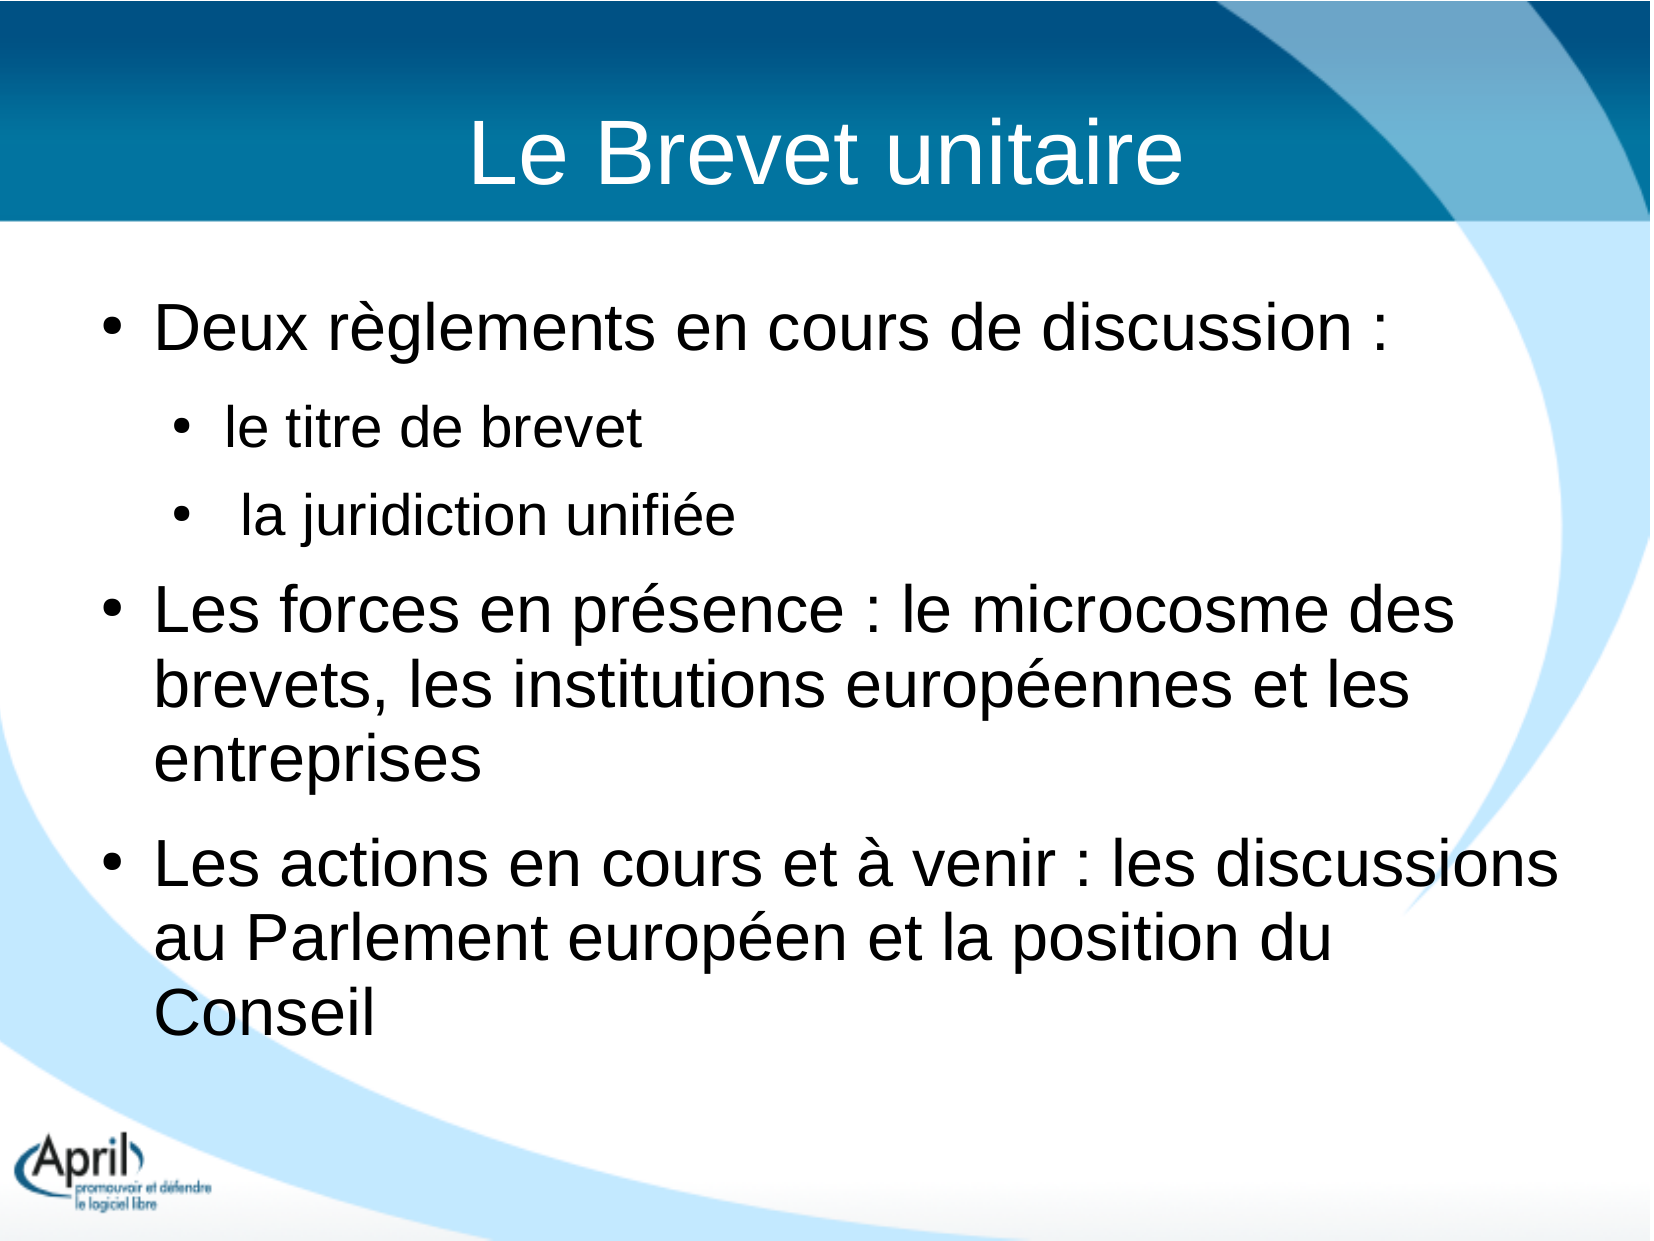

# Le Brevet unitaire
Deux règlements en cours de discussion :
le titre de brevet
 la juridiction unifiée
Les forces en présence : le microcosme des brevets, les institutions européennes et les entreprises
Les actions en cours et à venir : les discussions au Parlement européen et la position du Conseil